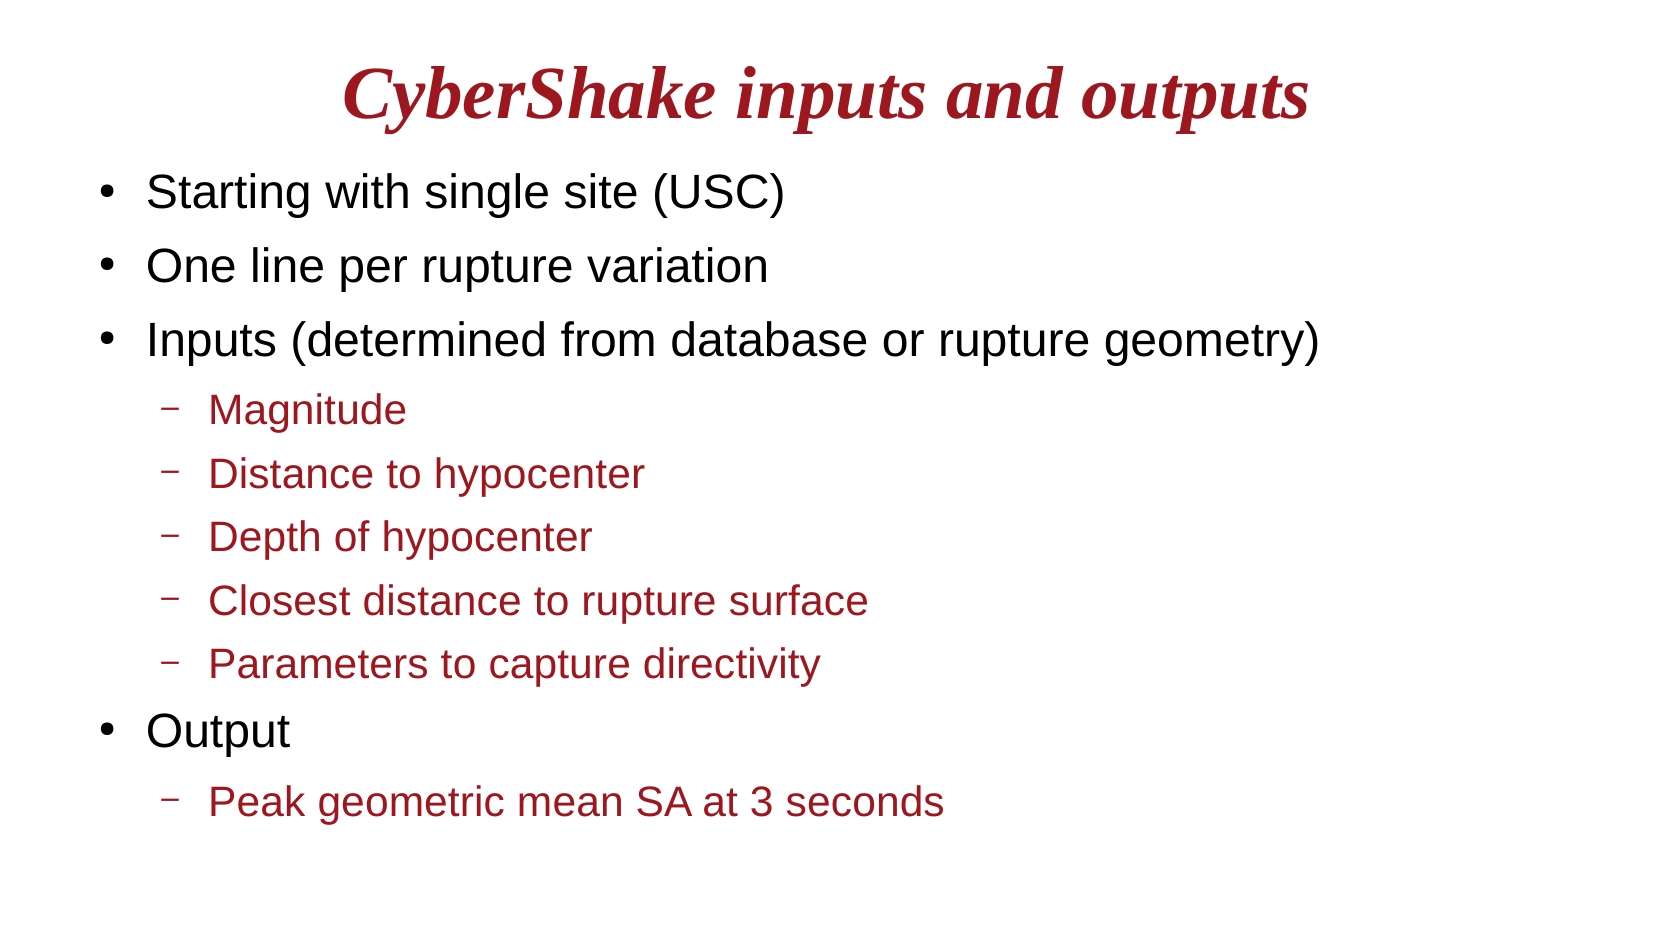

# CyberShake inputs and outputs
Starting with single site (USC)
One line per rupture variation
Inputs (determined from database or rupture geometry)
Magnitude
Distance to hypocenter
Depth of hypocenter
Closest distance to rupture surface
Parameters to capture directivity
Output
Peak geometric mean SA at 3 seconds